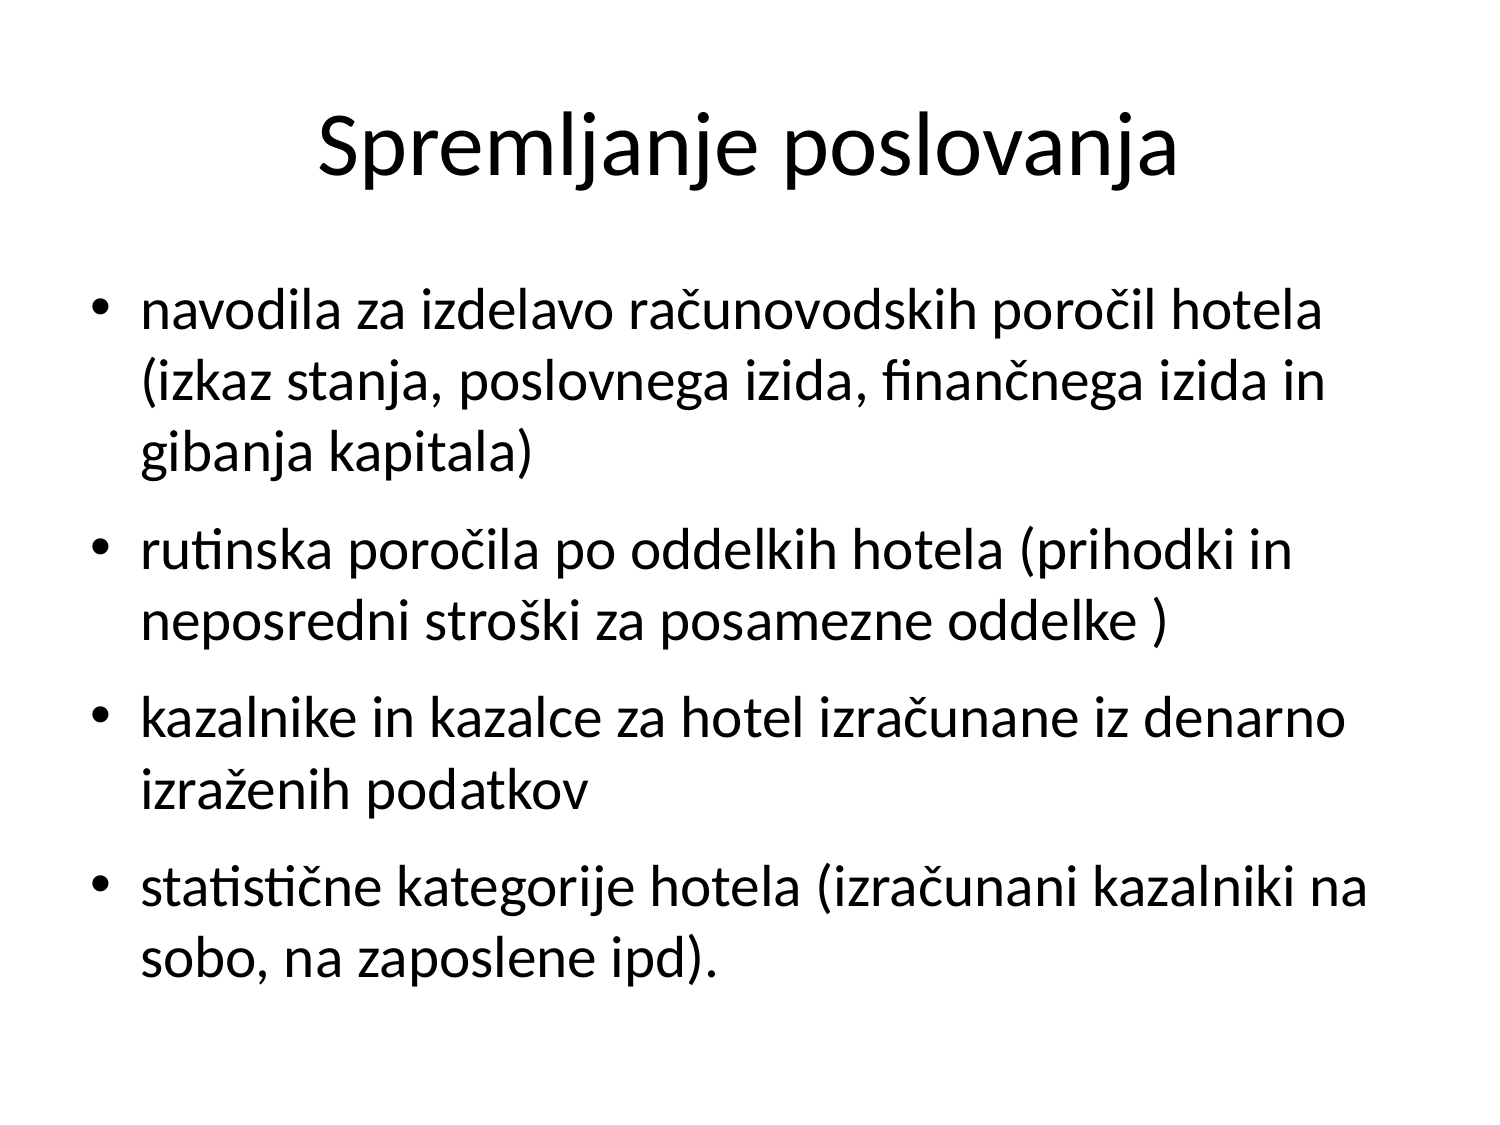

# Spremljanje poslovanja
navodila za izdelavo računovodskih poročil hotela (izkaz stanja, poslovnega izida, finančnega izida in gibanja kapitala)
rutinska poročila po oddelkih hotela (prihodki in neposredni stroški za posamezne oddelke )
kazalnike in kazalce za hotel izračunane iz denarno izraženih podatkov
statistične kategorije hotela (izračunani kazalniki na sobo, na zaposlene ipd).